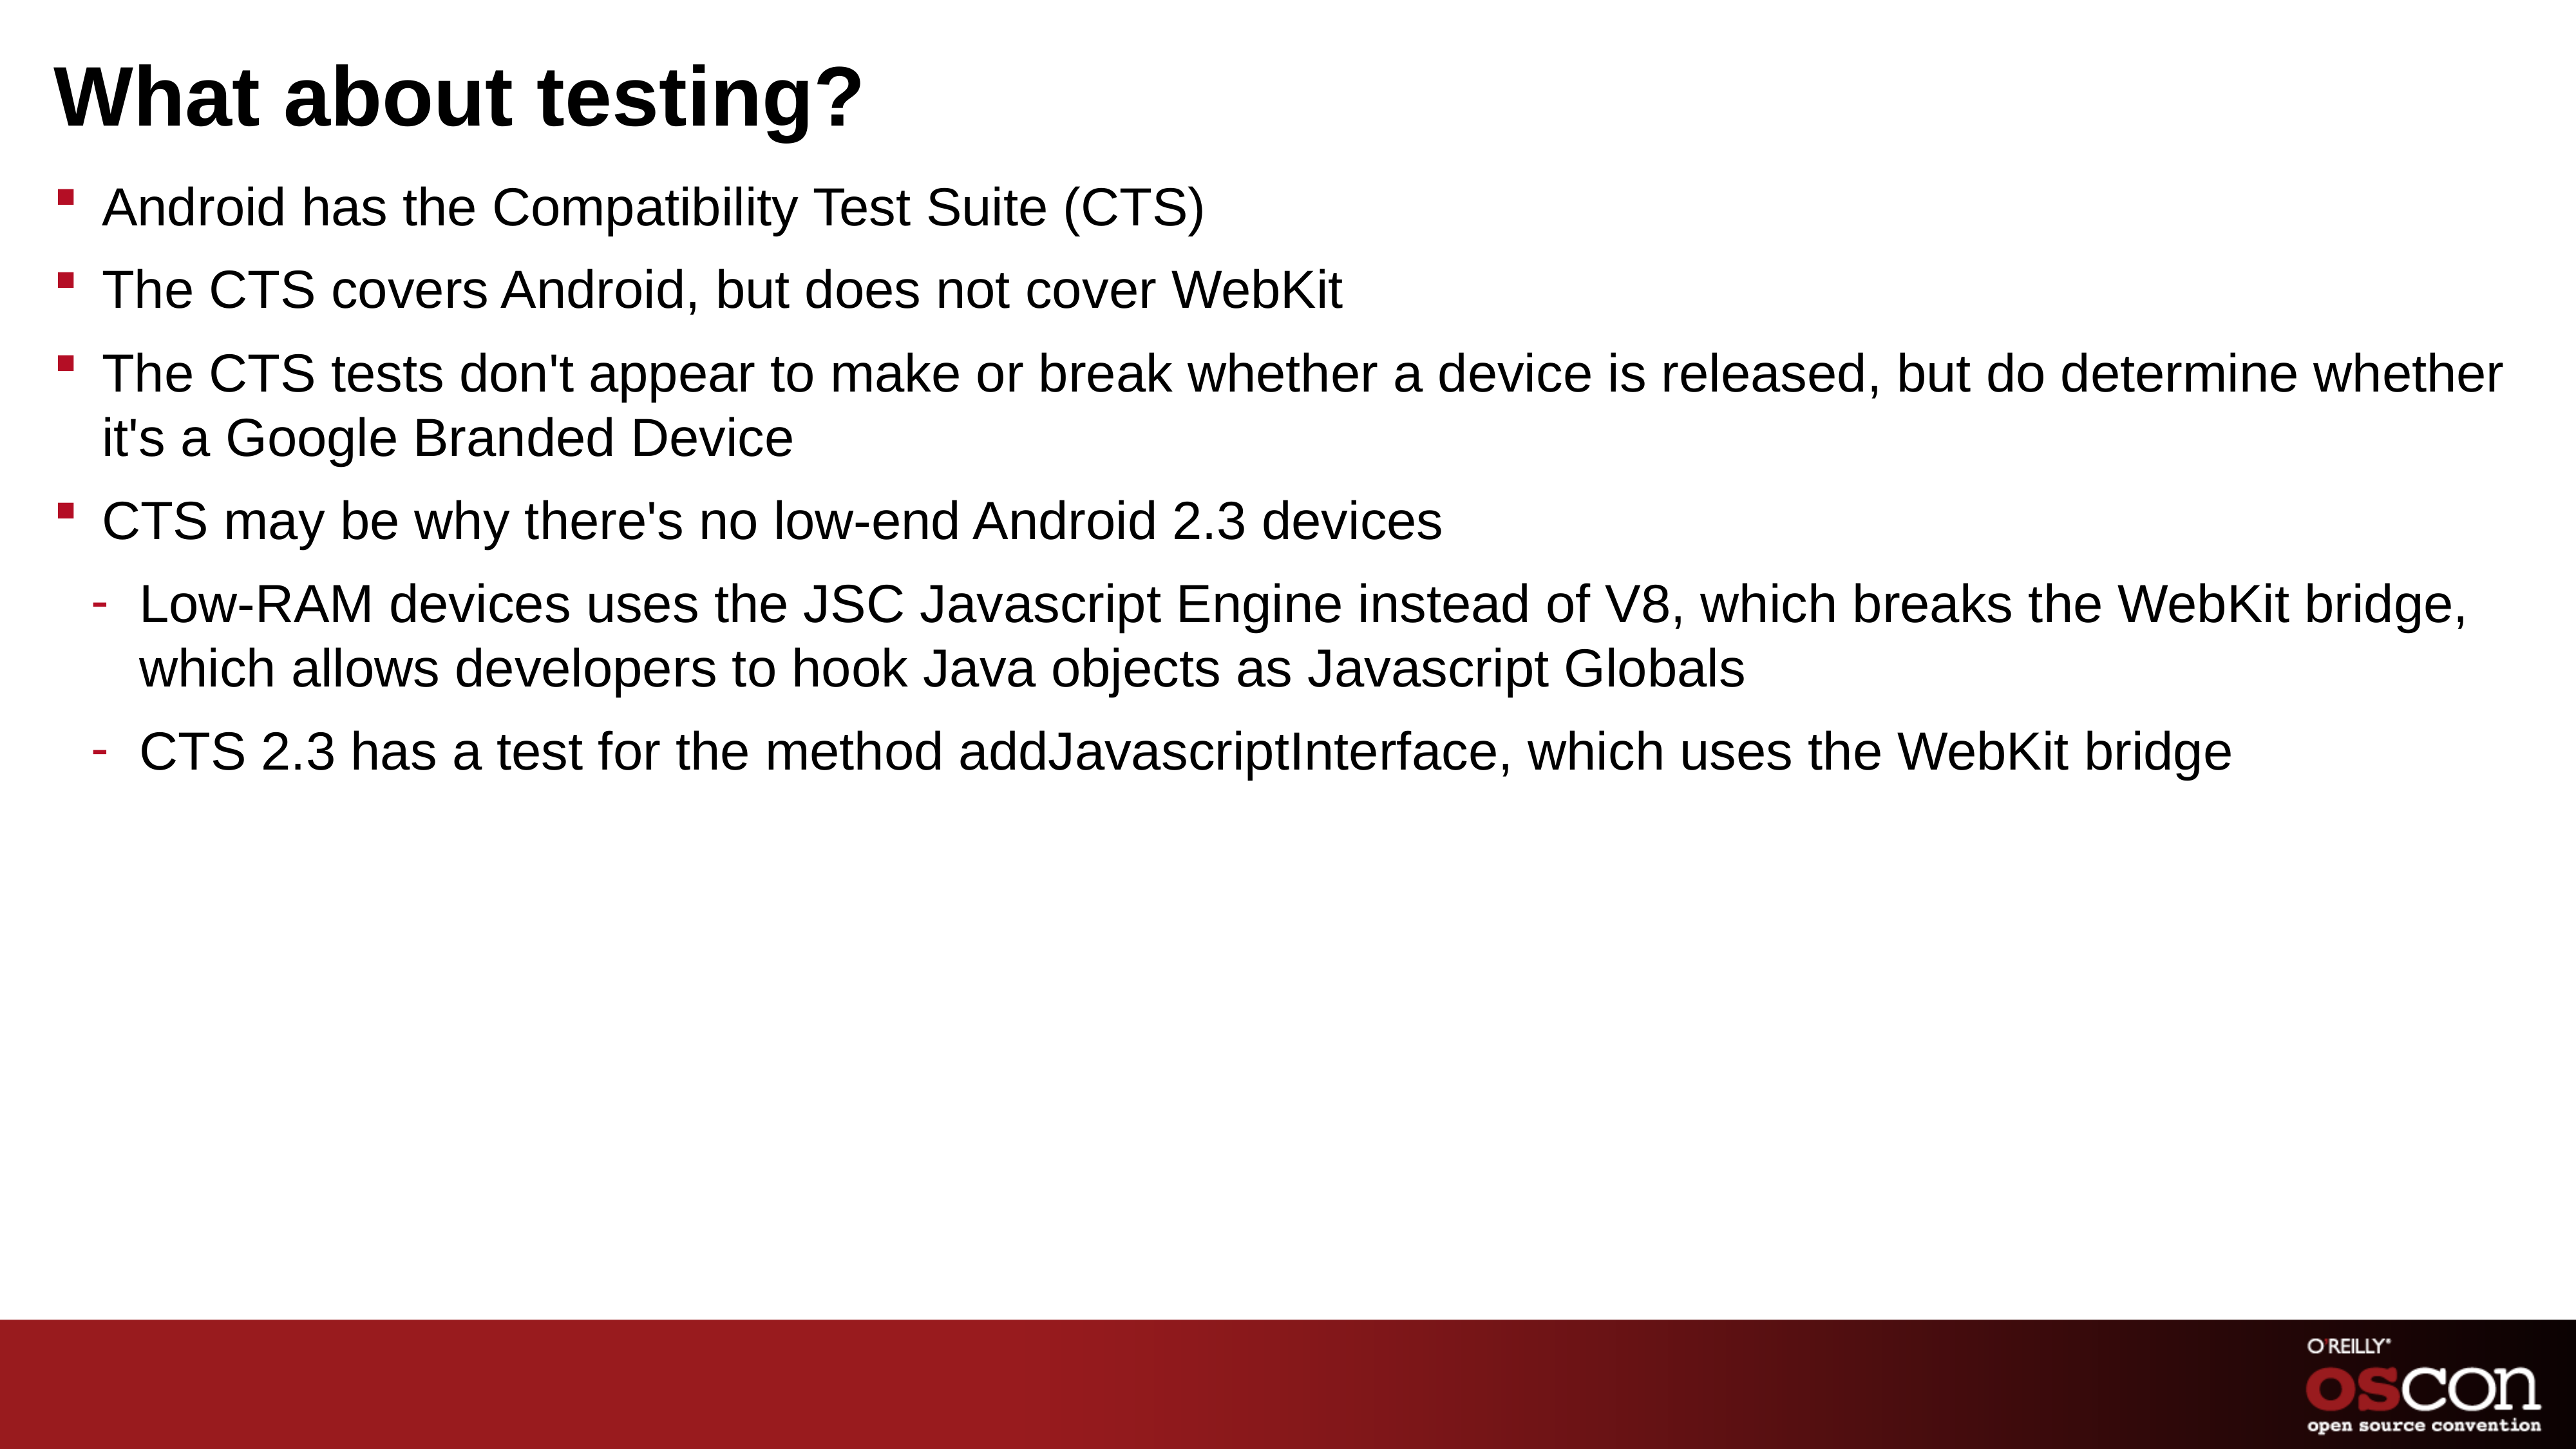

# What about testing?
Android has the Compatibility Test Suite (CTS)
The CTS covers Android, but does not cover WebKit
The CTS tests don't appear to make or break whether a device is released, but do determine whether it's a Google Branded Device
CTS may be why there's no low-end Android 2.3 devices
Low-RAM devices uses the JSC Javascript Engine instead of V8, which breaks the WebKit bridge, which allows developers to hook Java objects as Javascript Globals
CTS 2.3 has a test for the method addJavascriptInterface, which uses the WebKit bridge